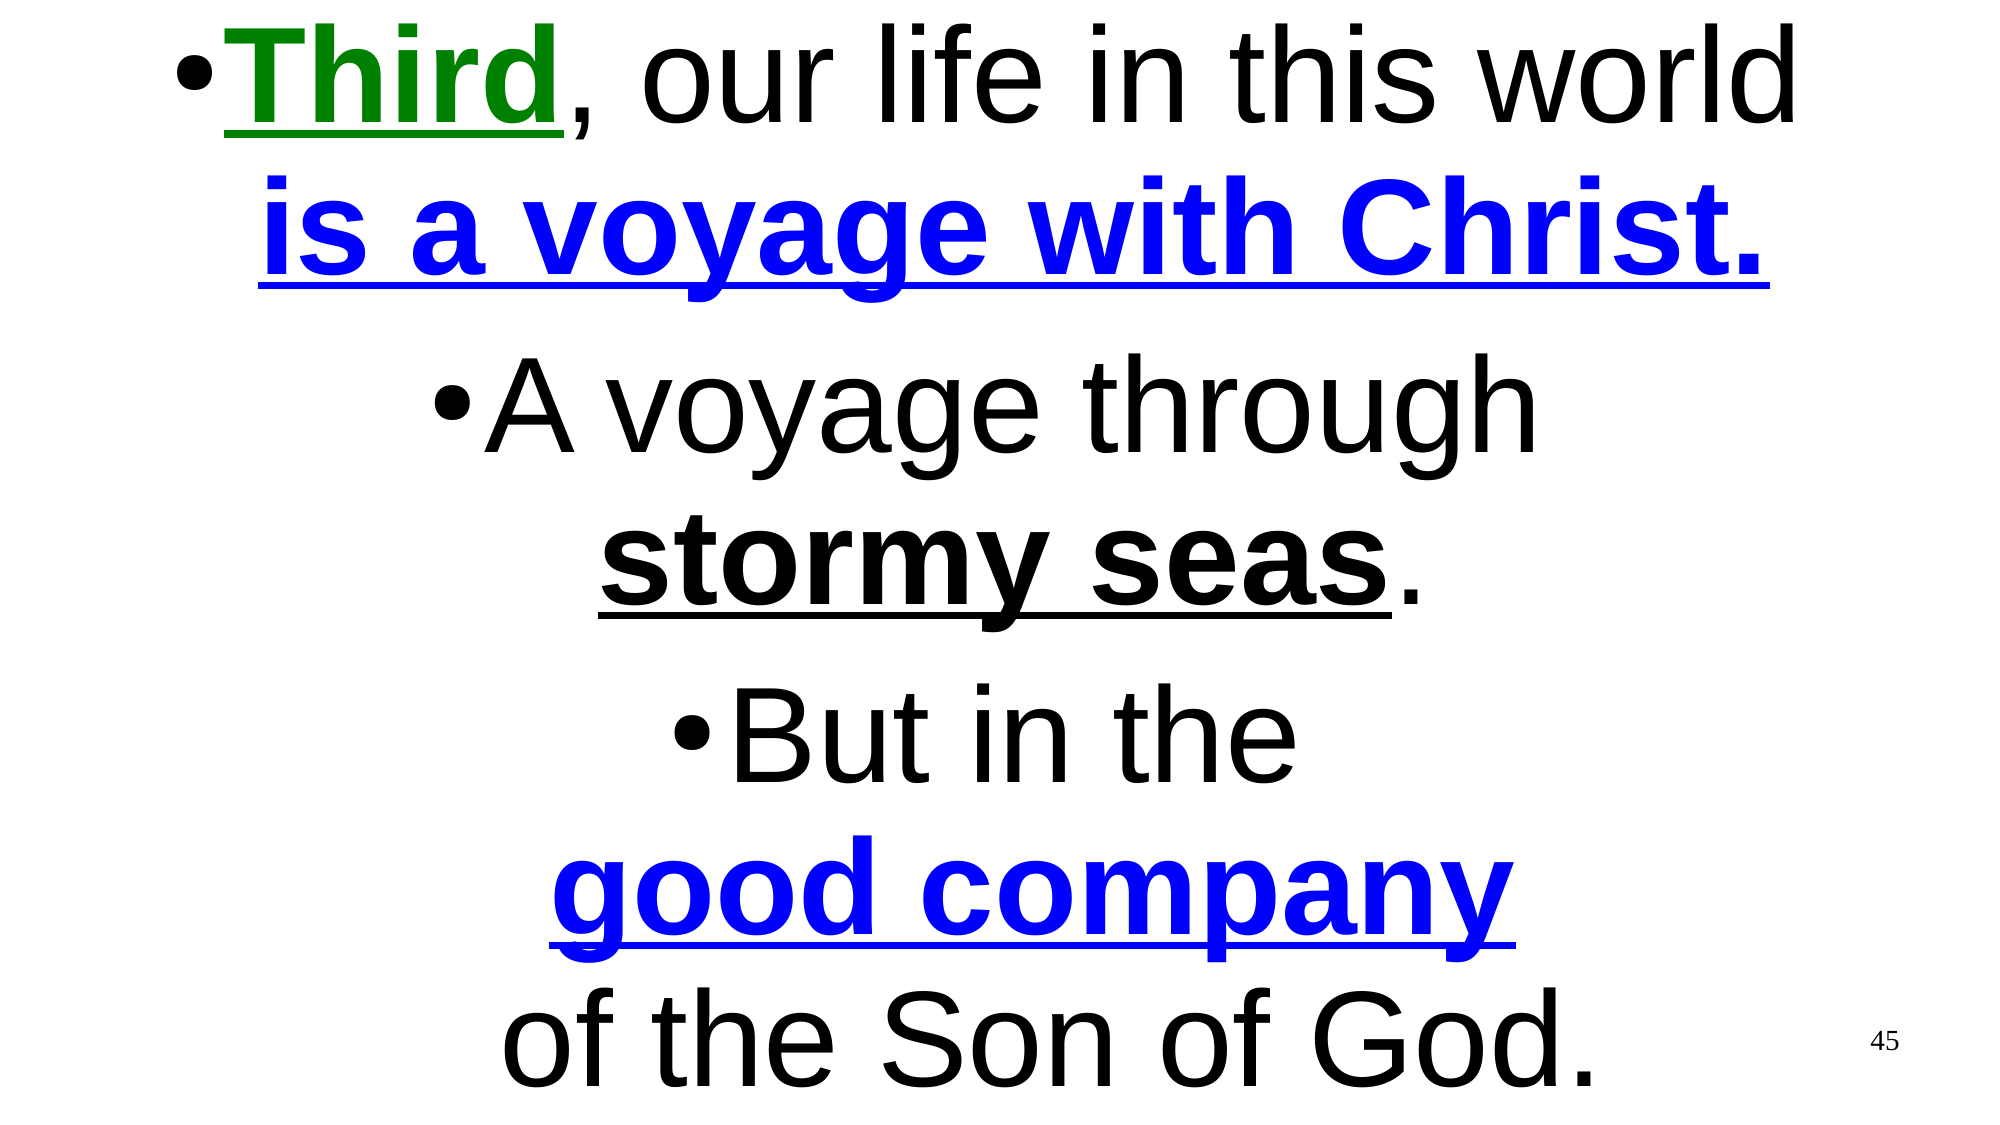

# Third, our life in this world is a voyage with Christ.
A voyage through
stormy seas.
But in the
good company
 of the Son of God.
45